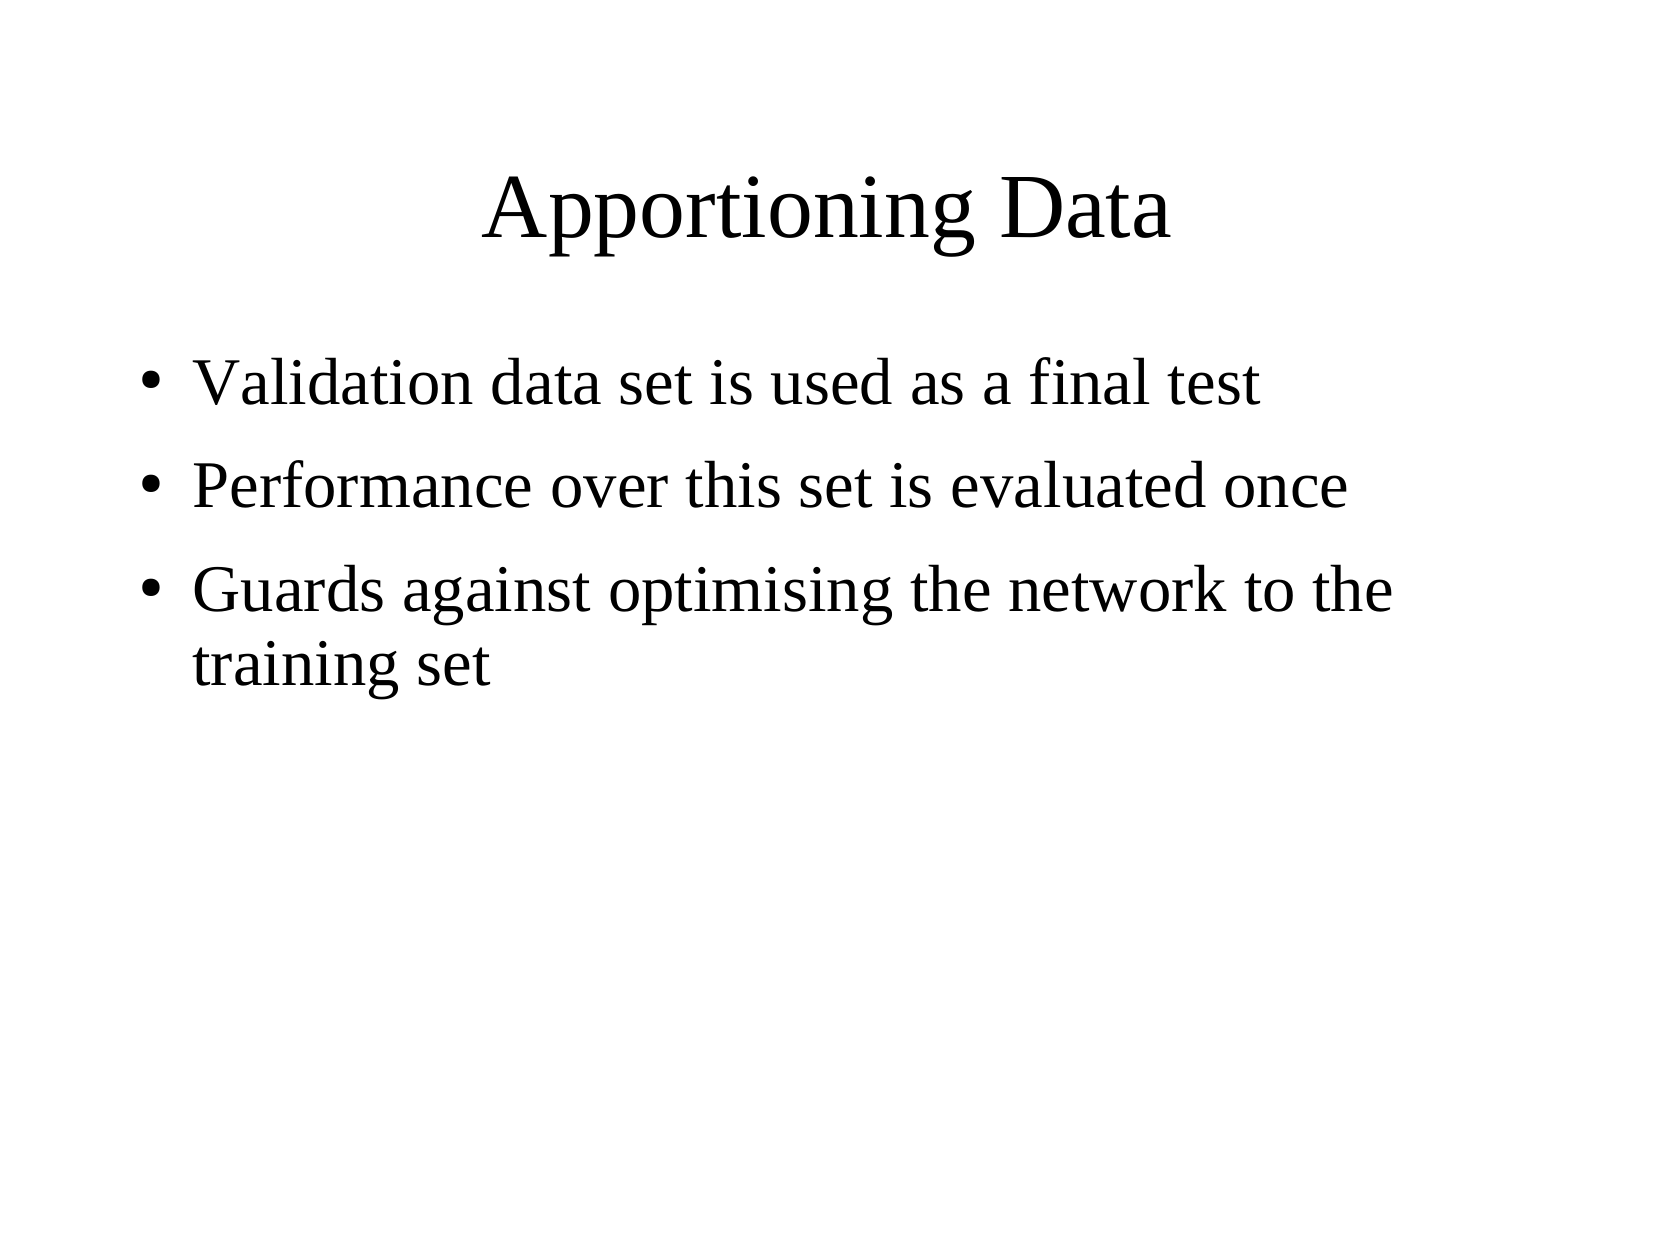

# Apportioning Data
Validation data set is used as a final test
Performance over this set is evaluated once
Guards against optimising the network to the training set